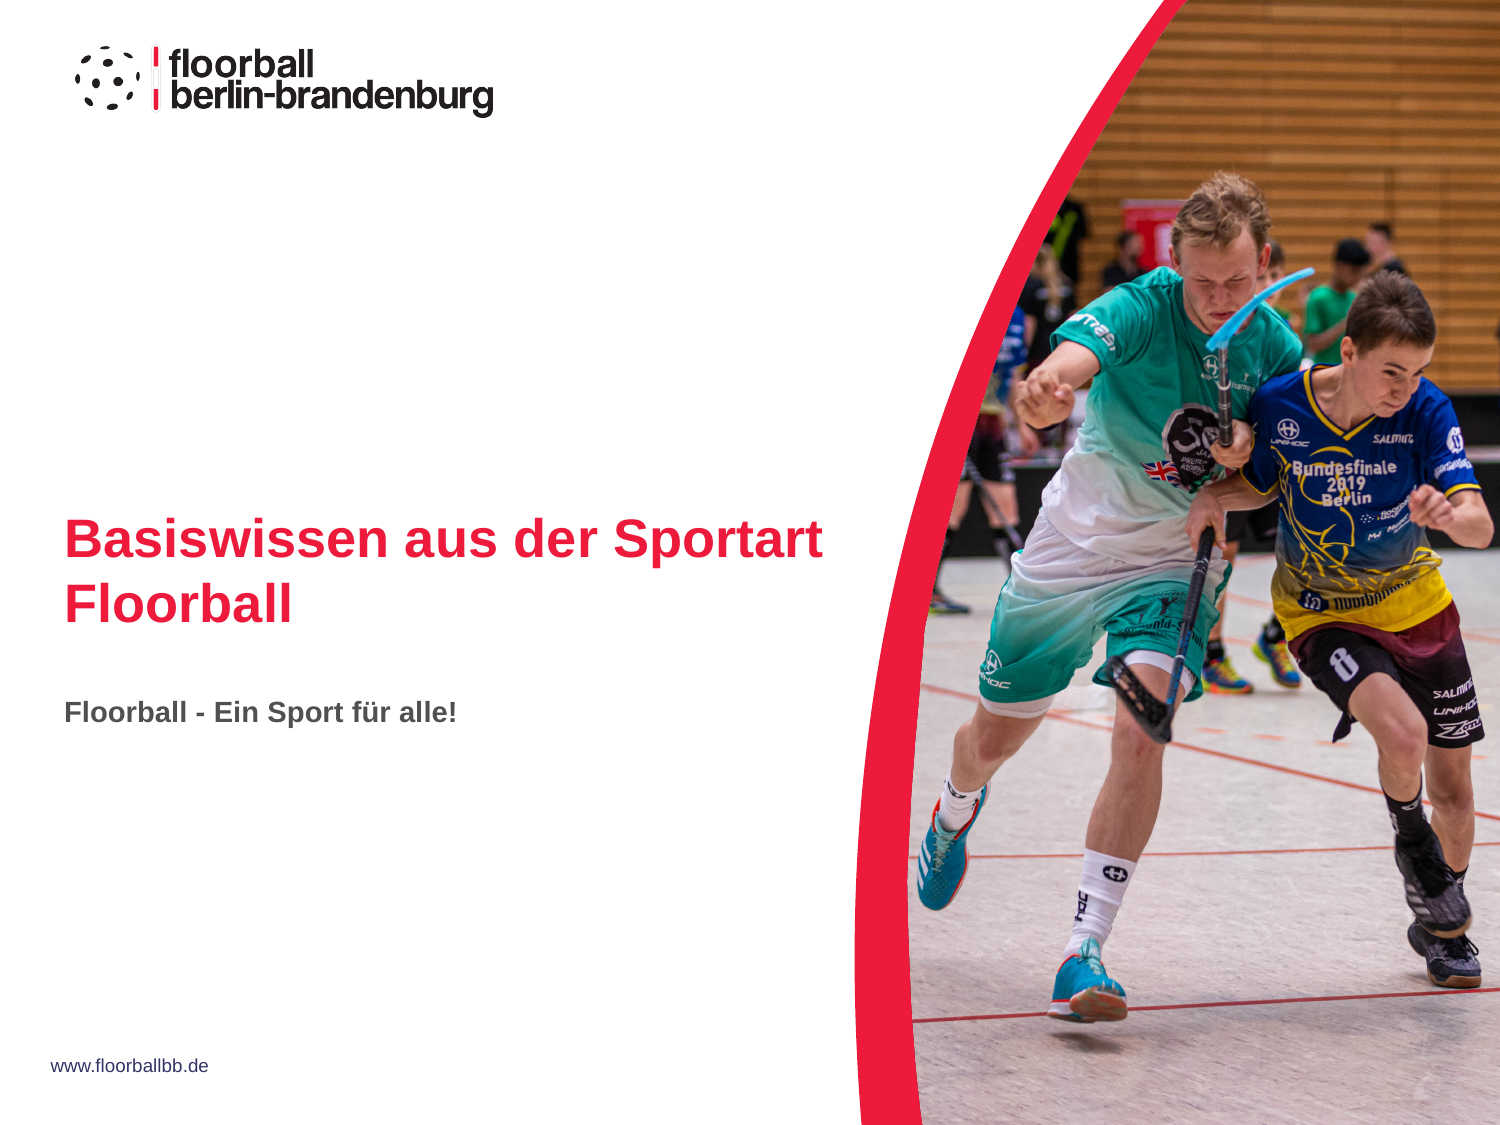

Basiswissen aus der Sportart Floorball
Floorball - Ein Sport für alle!